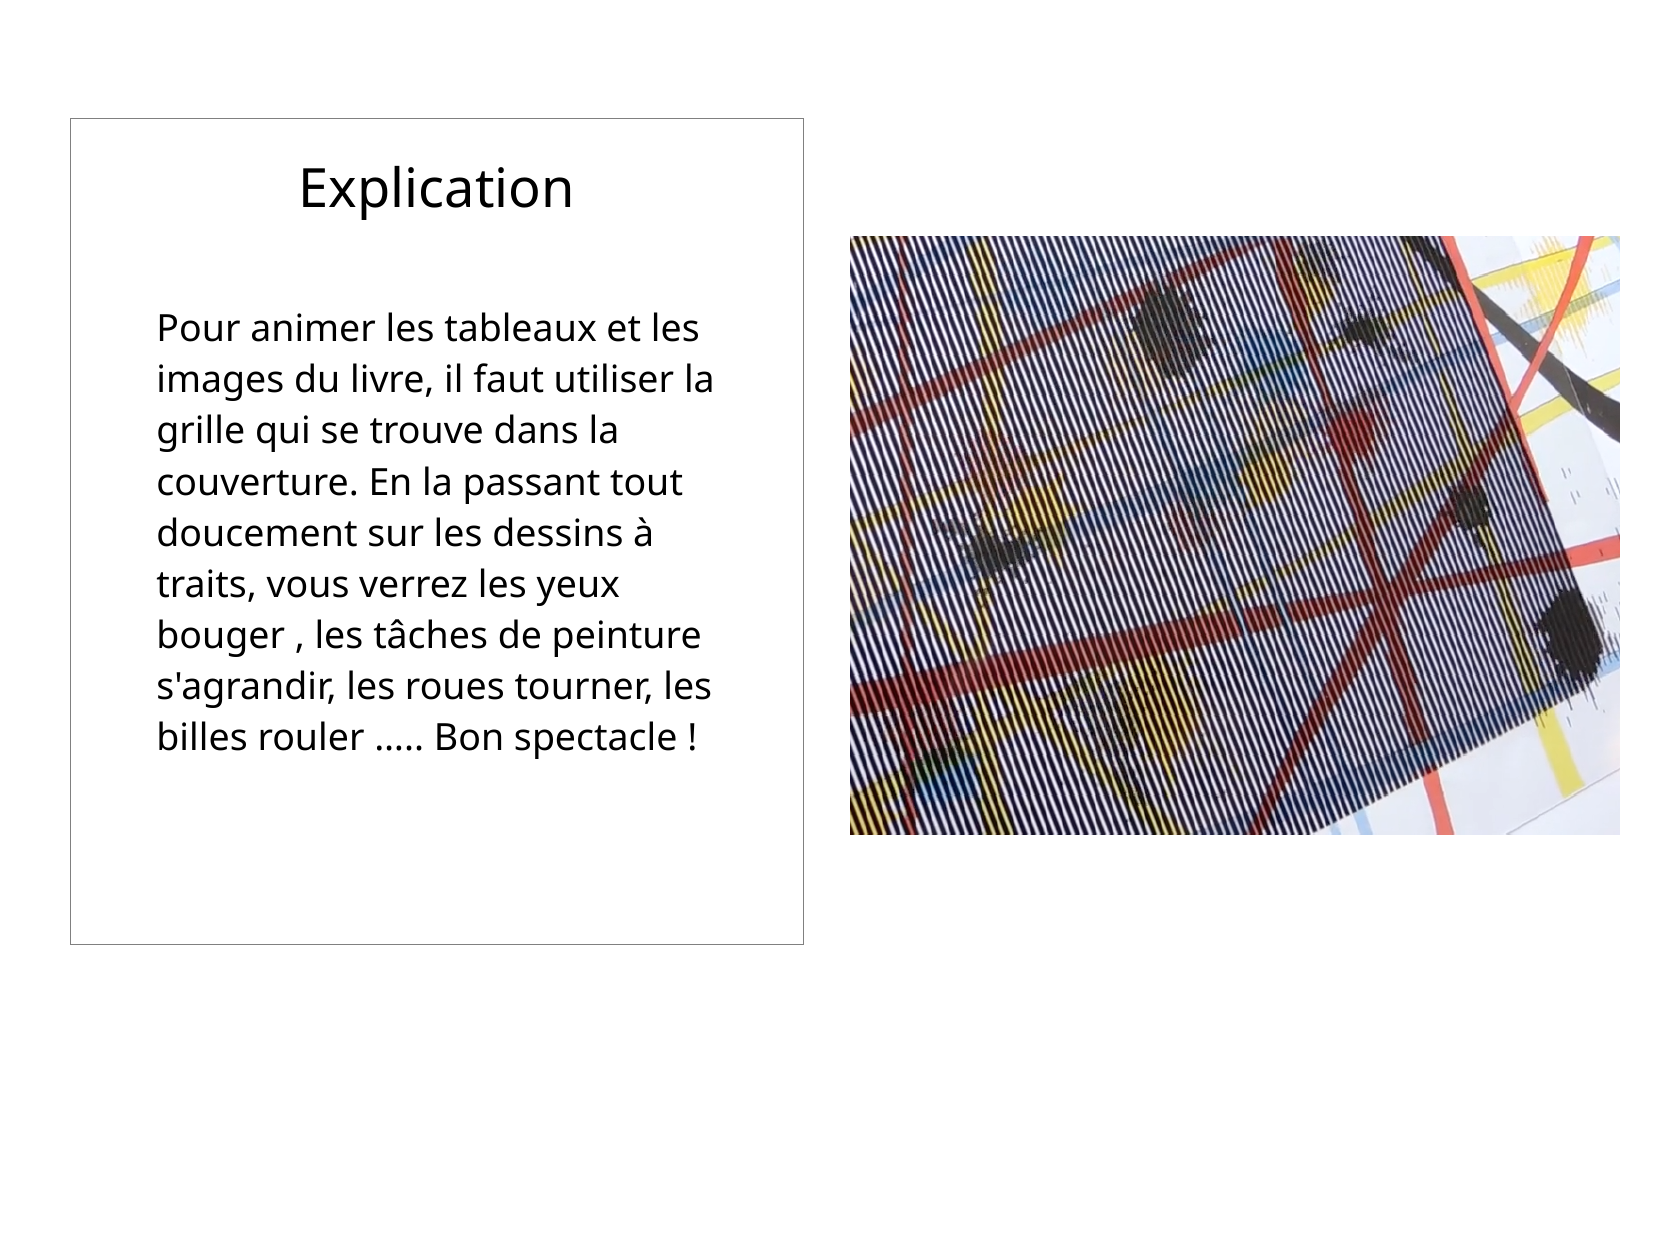

Explication
Pour animer les tableaux et les images du livre, il faut utiliser la grille qui se trouve dans la couverture. En la passant tout doucement sur les dessins à traits, vous verrez les yeux bouger , les tâches de peinture s'agrandir, les roues tourner, les billes rouler ….. Bon spectacle !